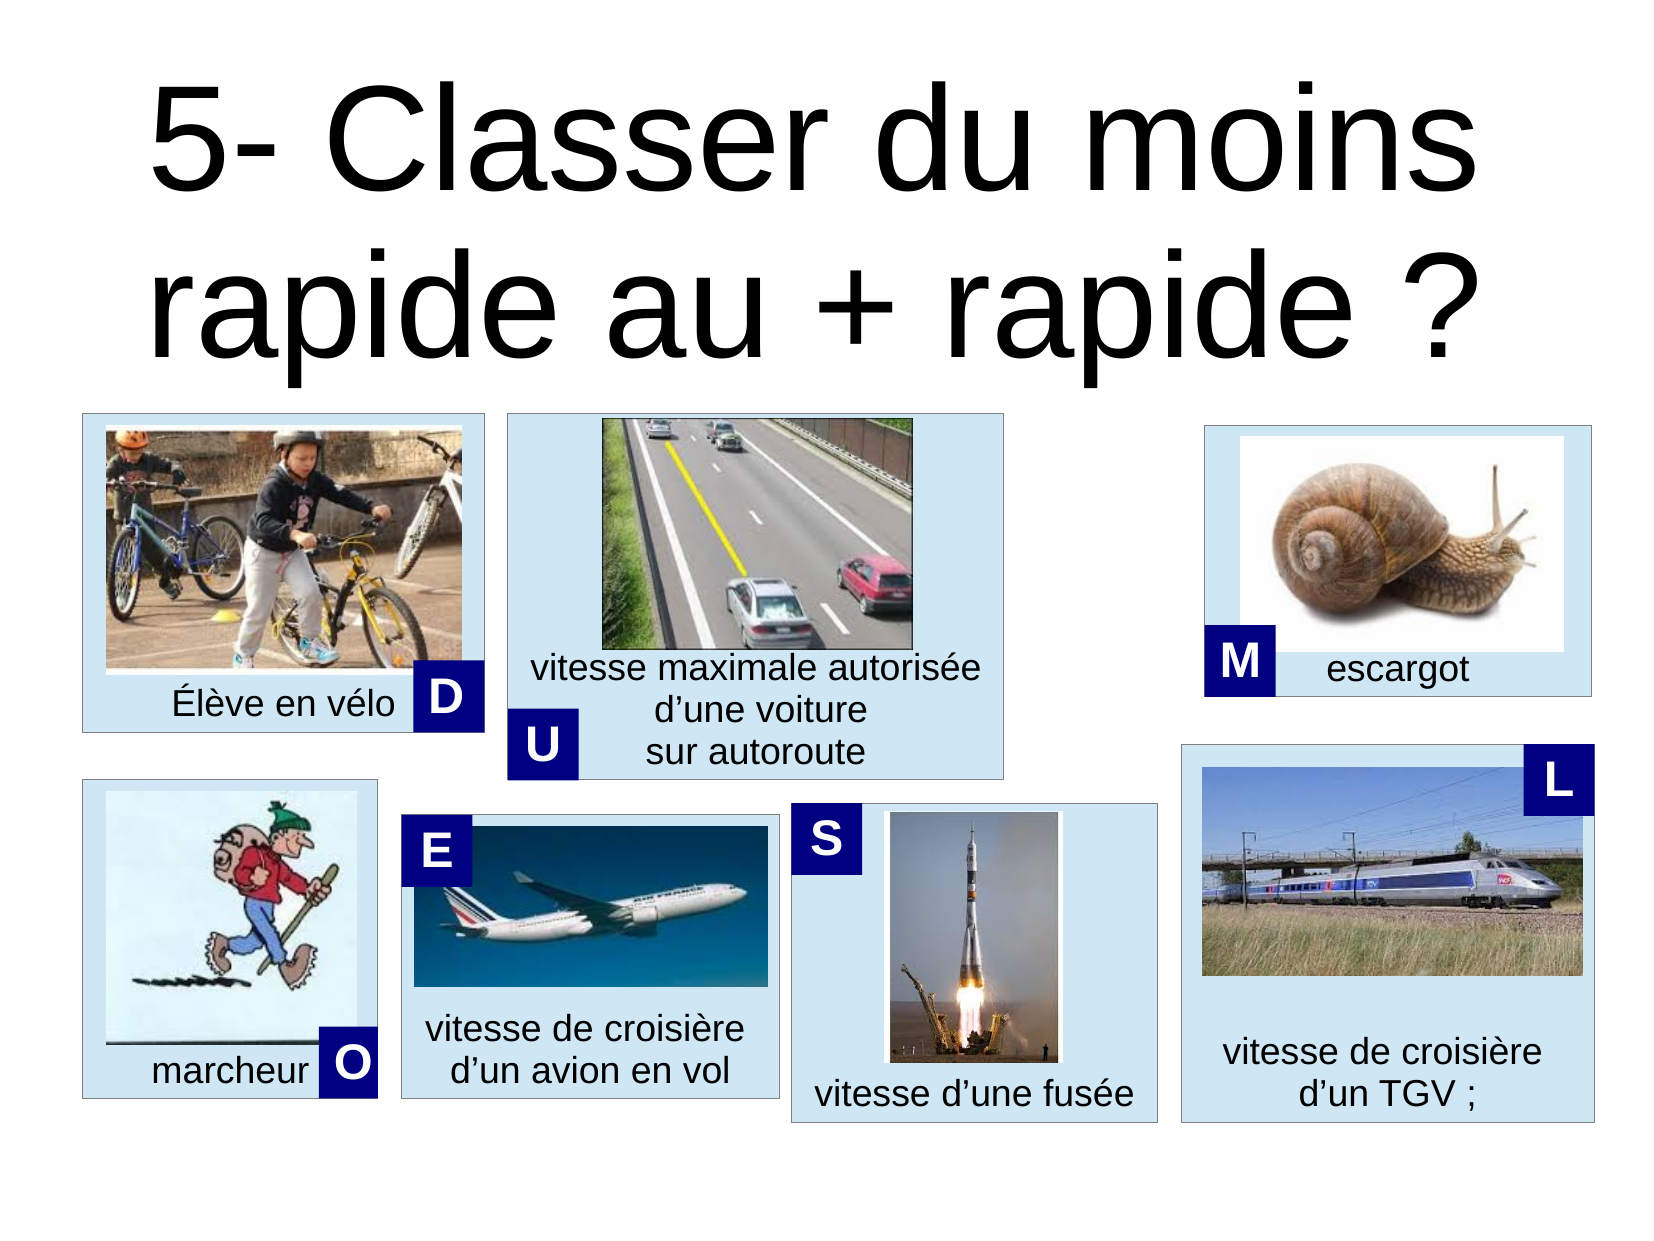

# 5- Classer du moins rapide au + rapide ?
Élève en vélo
vitesse maximale autorisée
 d’une voiture
sur autoroute
escargot
M
D
U
vitesse de croisière
d’un TGV ;
L
marcheur
vitesse d’une fusée
S
vitesse de croisière
d’un avion en vol
E
O